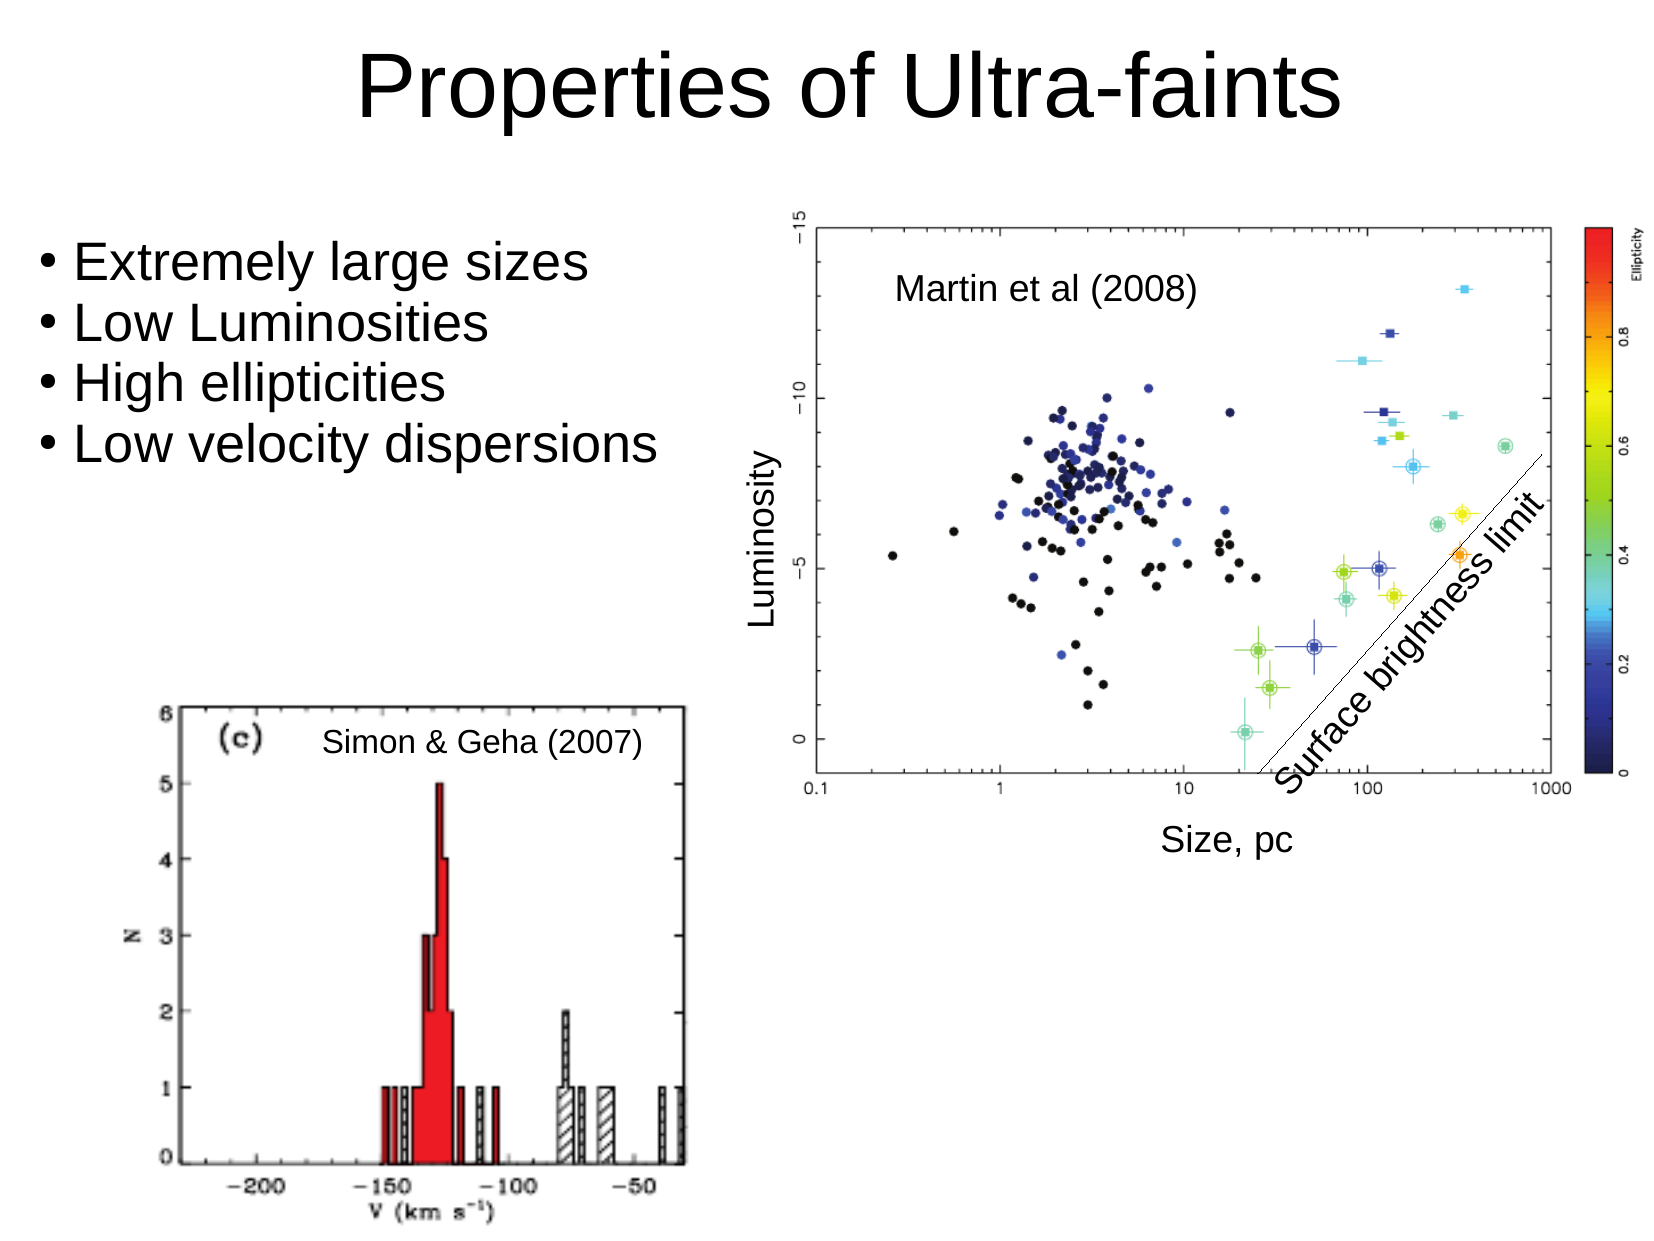

# Properties of Ultra-faints
Luminosity
Size, pc
Martin et al (2008)
Surface brightness limit
Extremely large sizes
Low Luminosities
High ellipticities
Low velocity dispersions
Simon & Geha (2007)